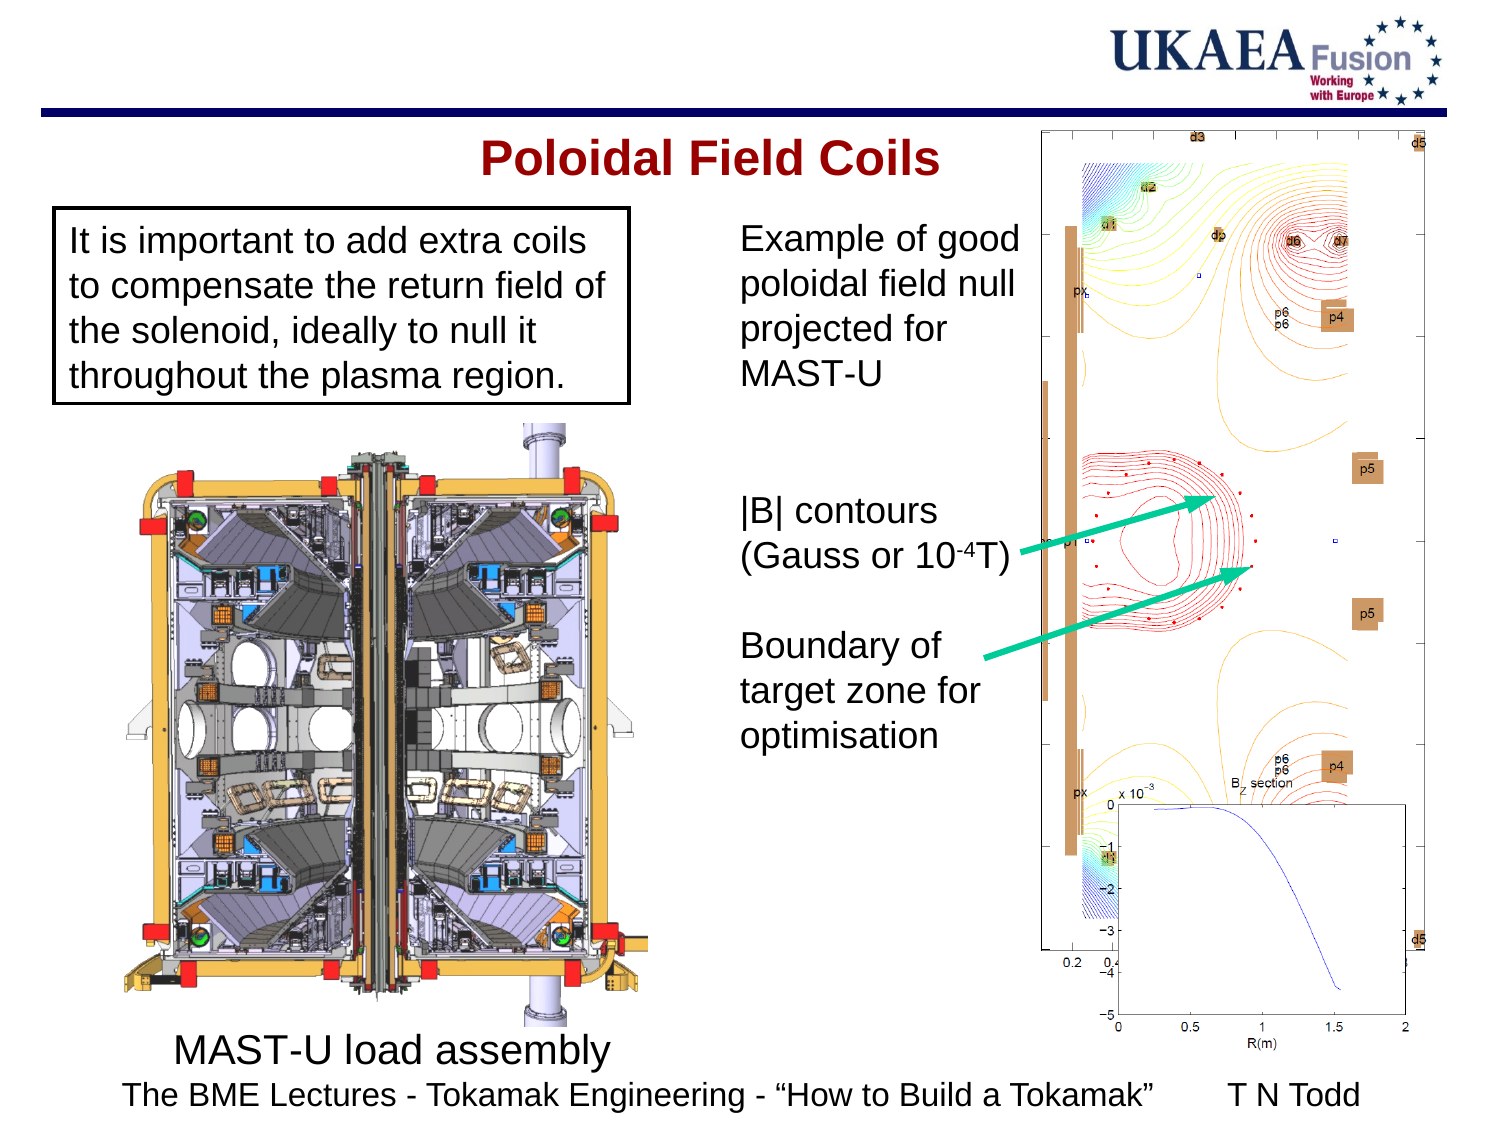

Poloidal Field Coils
Example of good poloidal field null projected for MAST-U
|B| contours (Gauss or 10-4T)
Boundary of target zone for optimisation
It is important to add extra coils to compensate the return field of the solenoid, ideally to null it throughout the plasma region.
MAST-U load assembly